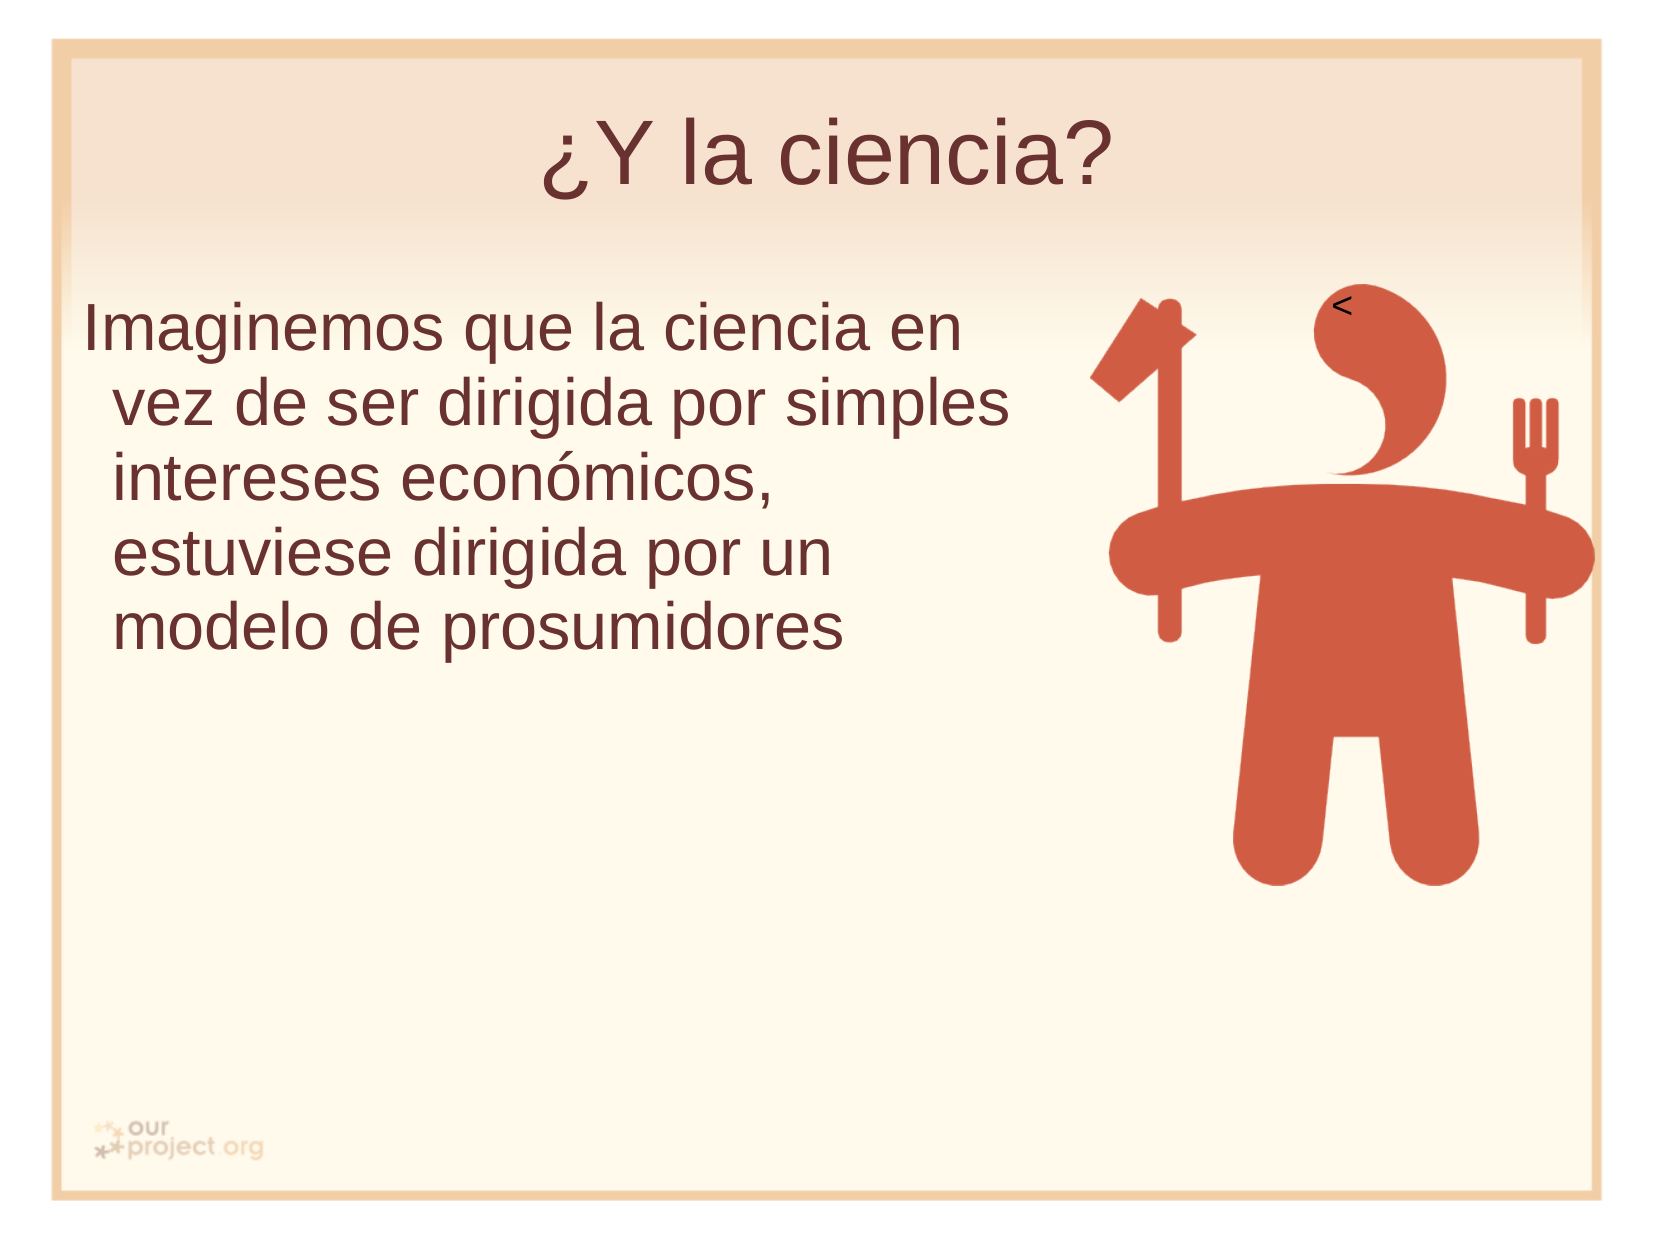

# ¿Y la ciencia?
<
Imaginemos que la ciencia en vez de ser dirigida por simples intereses económicos, estuviese dirigida por un modelo de prosumidores